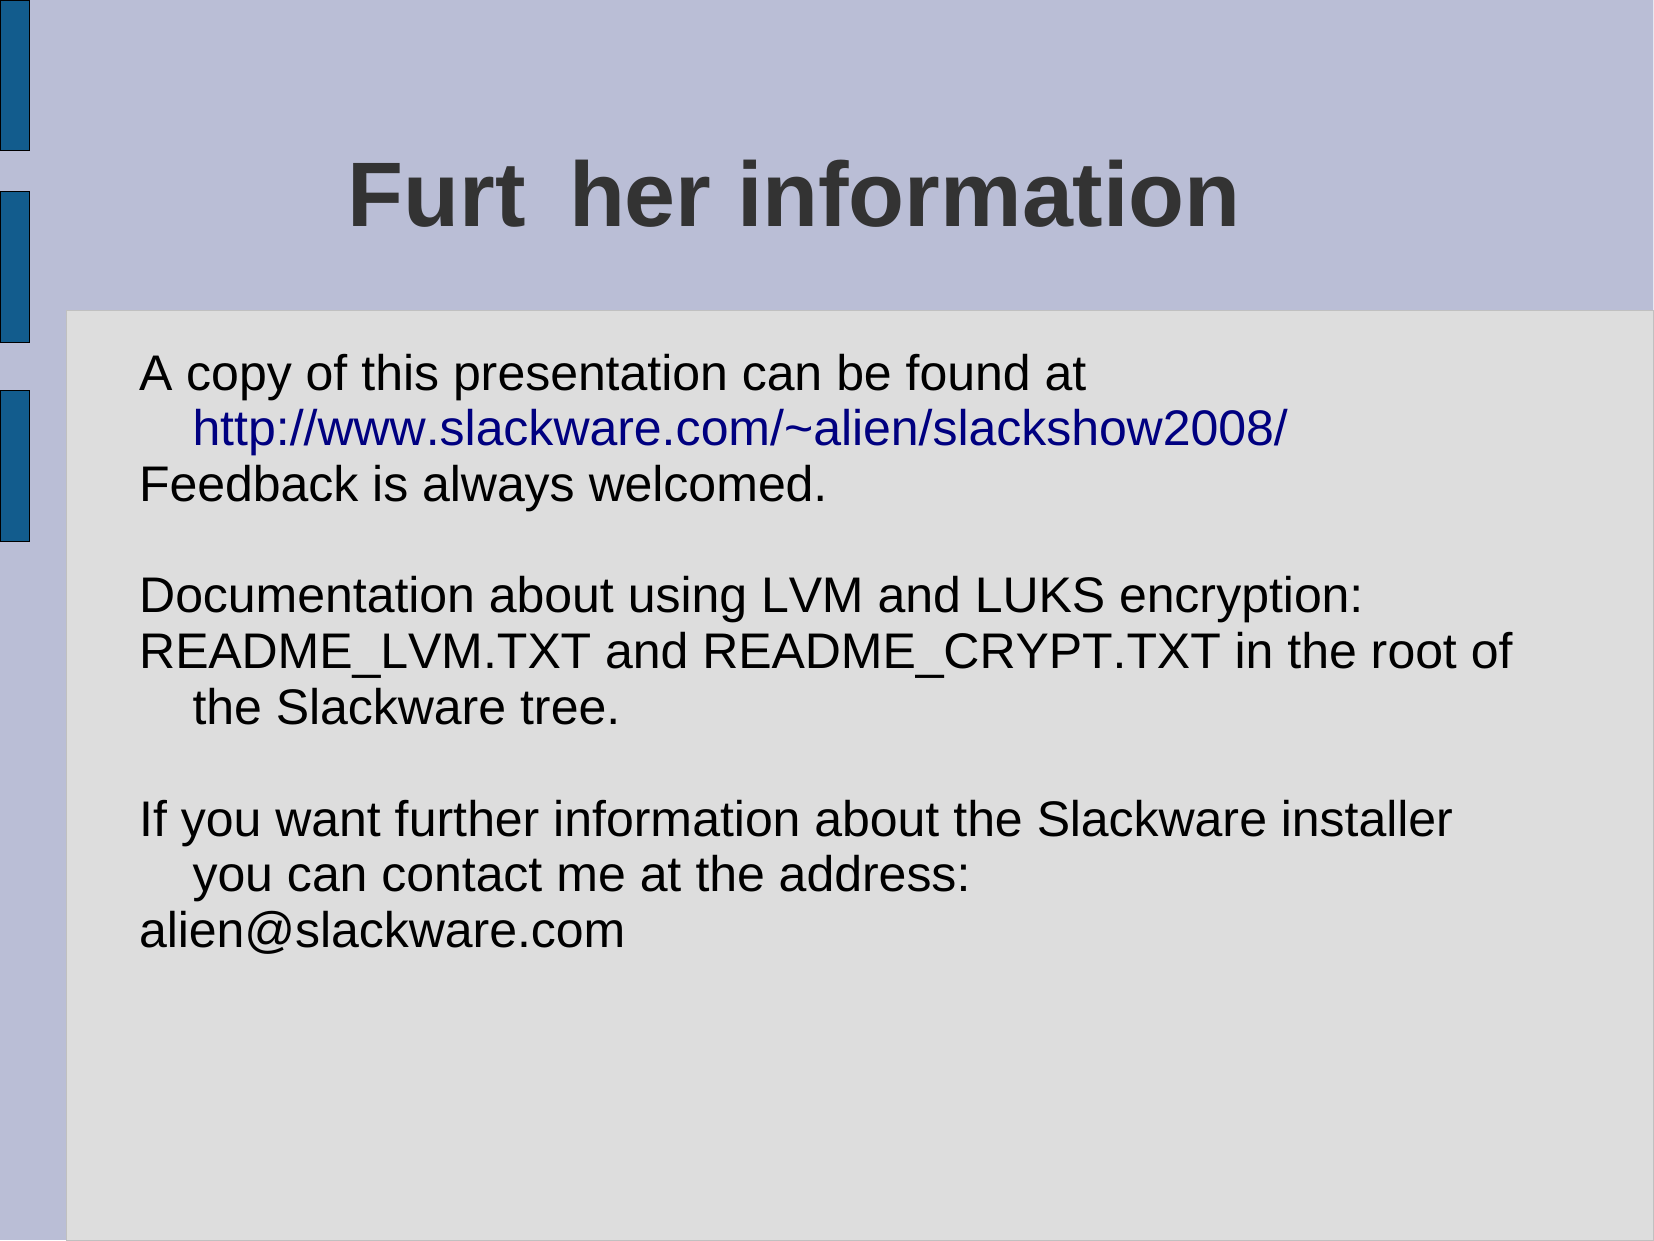

# Furt	her information
A copy of this presentation can be found at http://www.slackware.com/~alien/slackshow2008/
Feedback is always welcomed.
Documentation about using LVM and LUKS encryption:
README_LVM.TXT and README_CRYPT.TXT in the root of the Slackware tree.
If you want further information about the Slackware installer you can contact me at the address:
alien@slackware.com